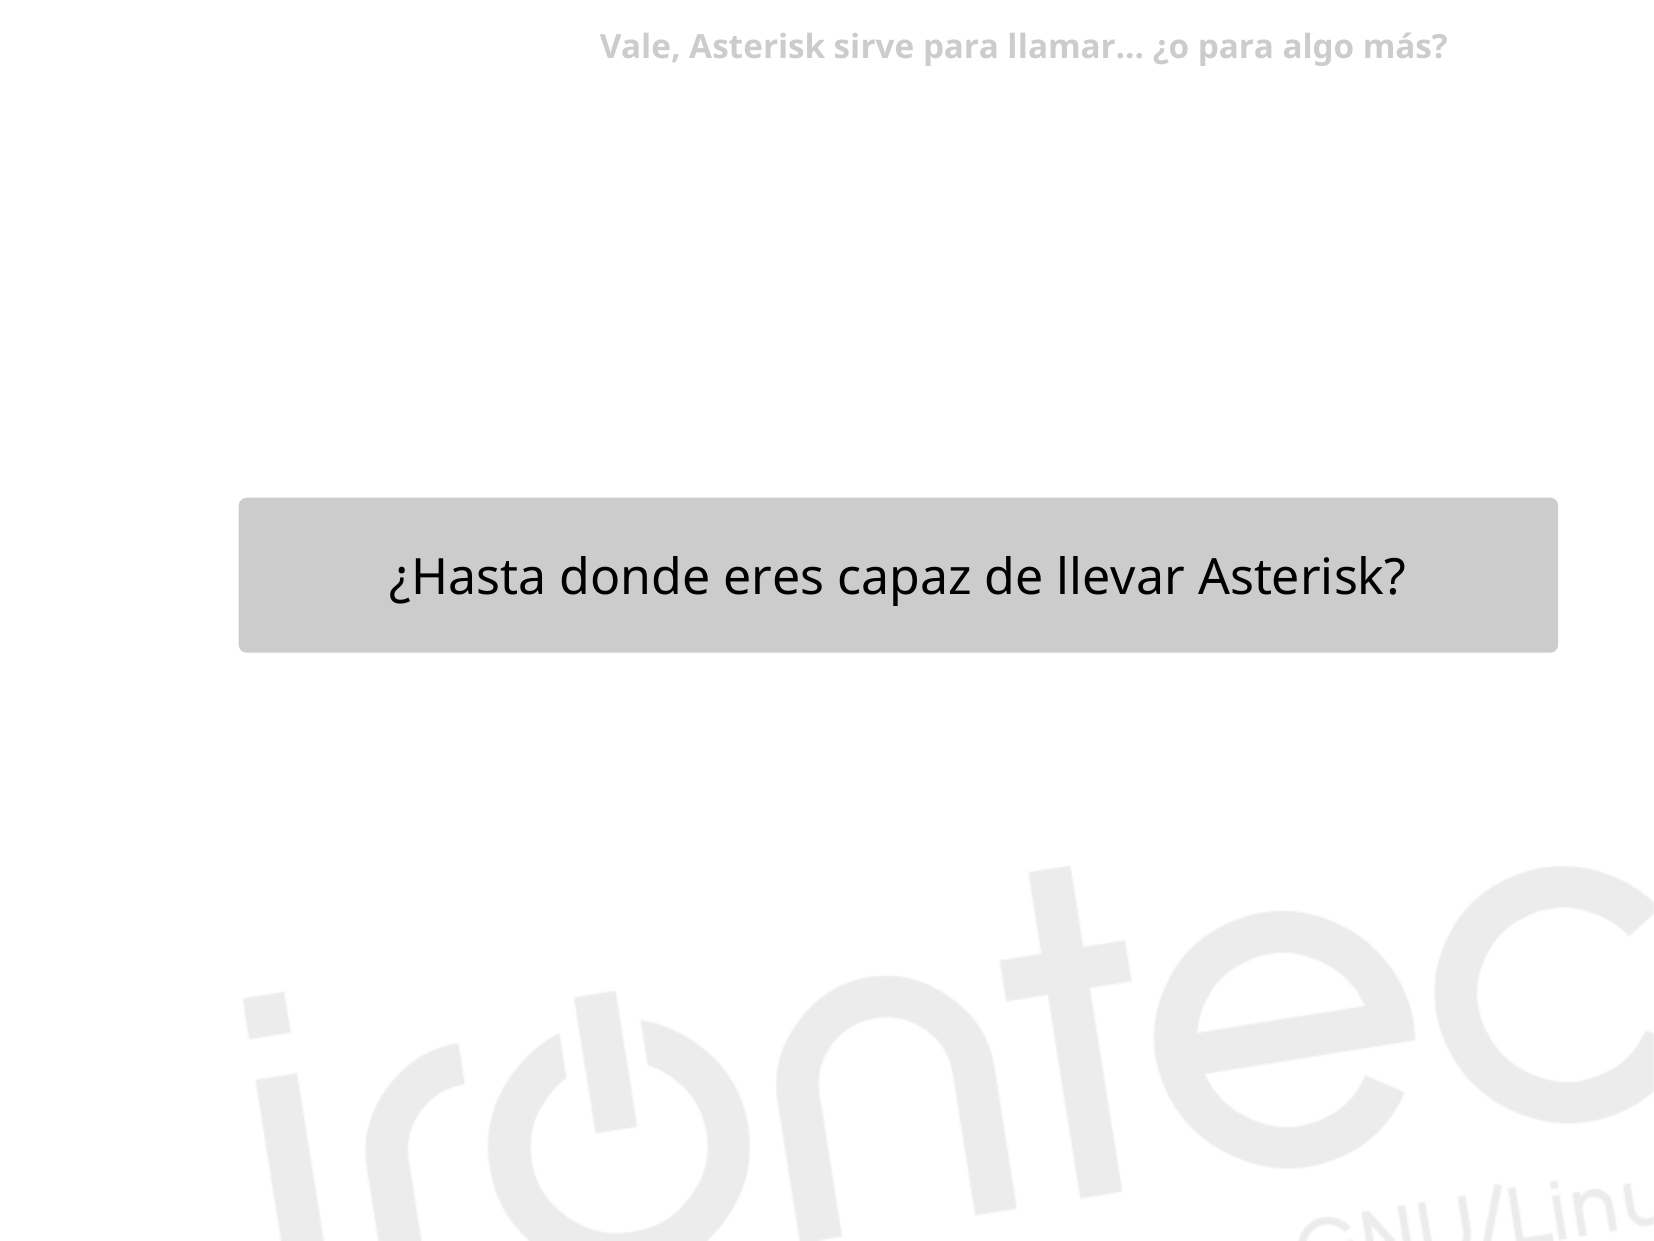

¿Hasta donde eres capaz de llevar Asterisk?